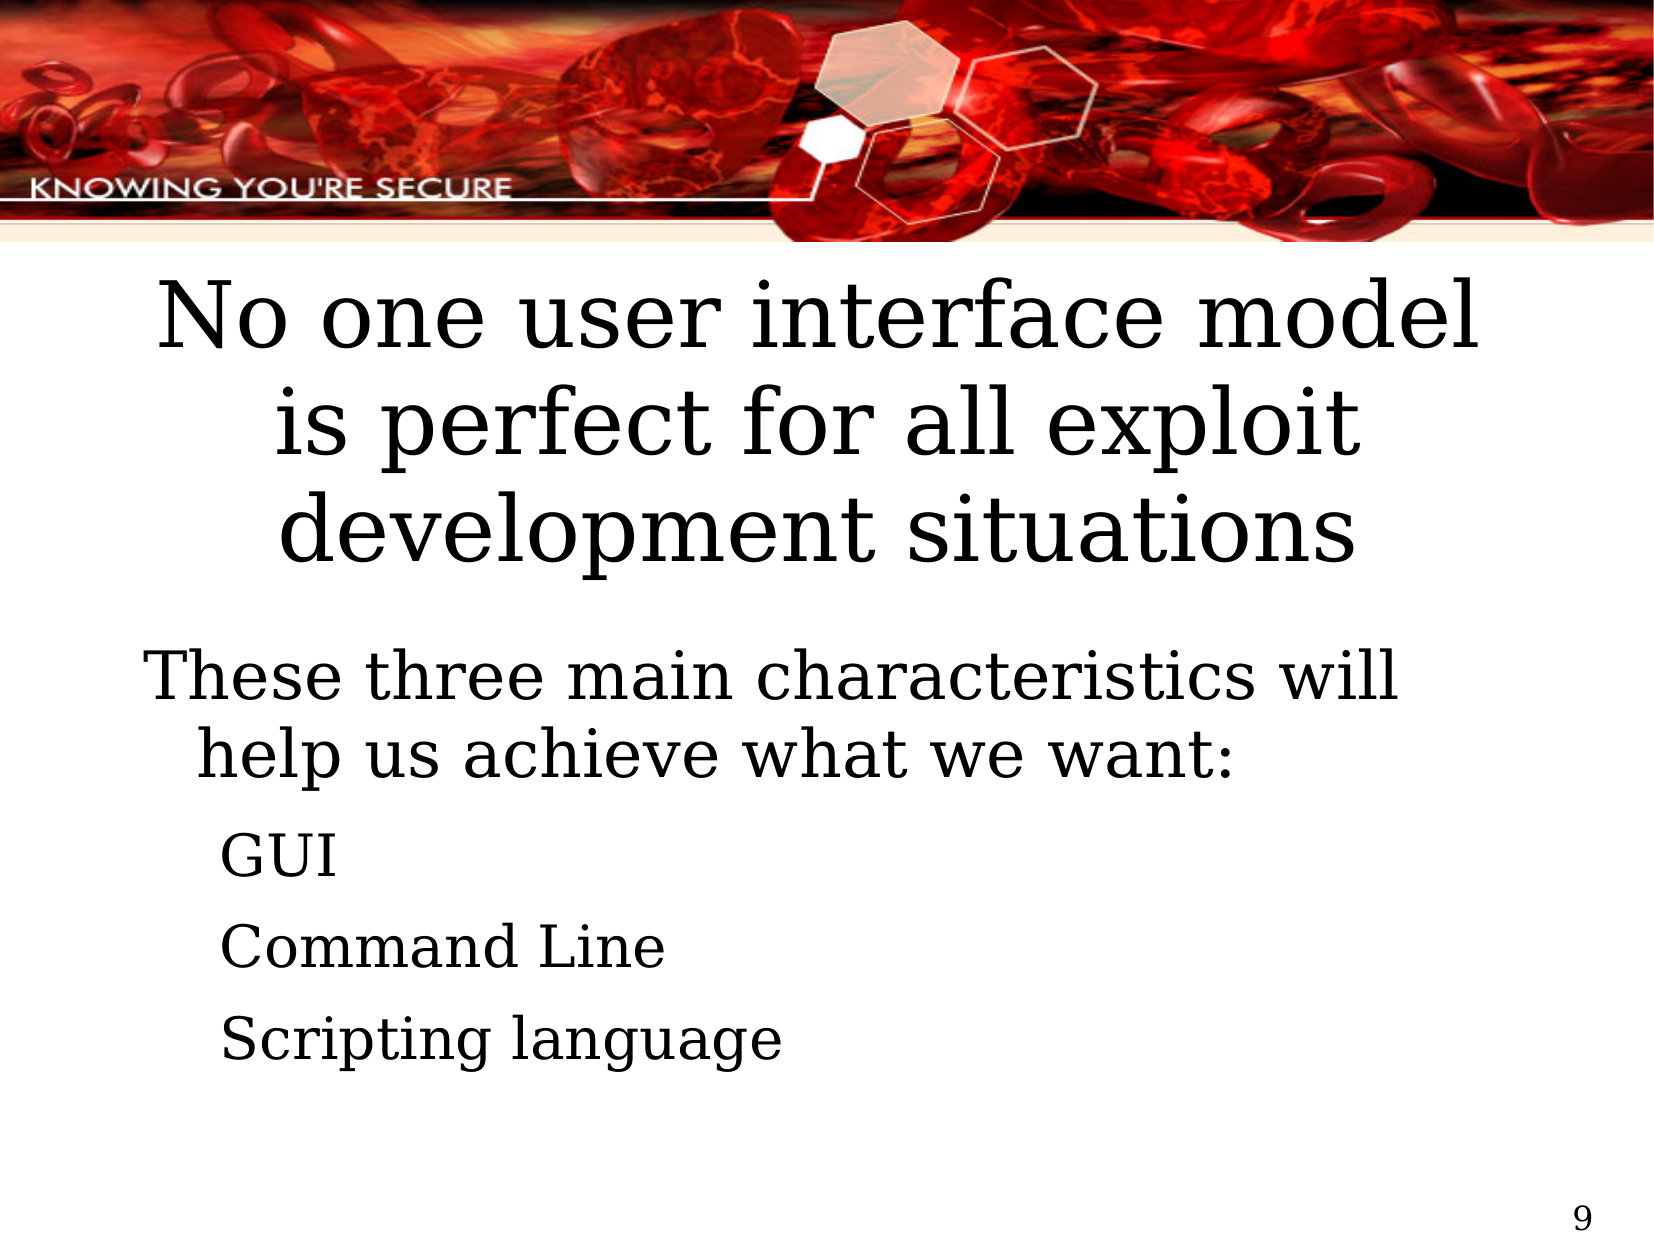

# No one user interface model is perfect for all exploit development situations
These three main characteristics will help us achieve what we want:
GUI
Command Line
Scripting language